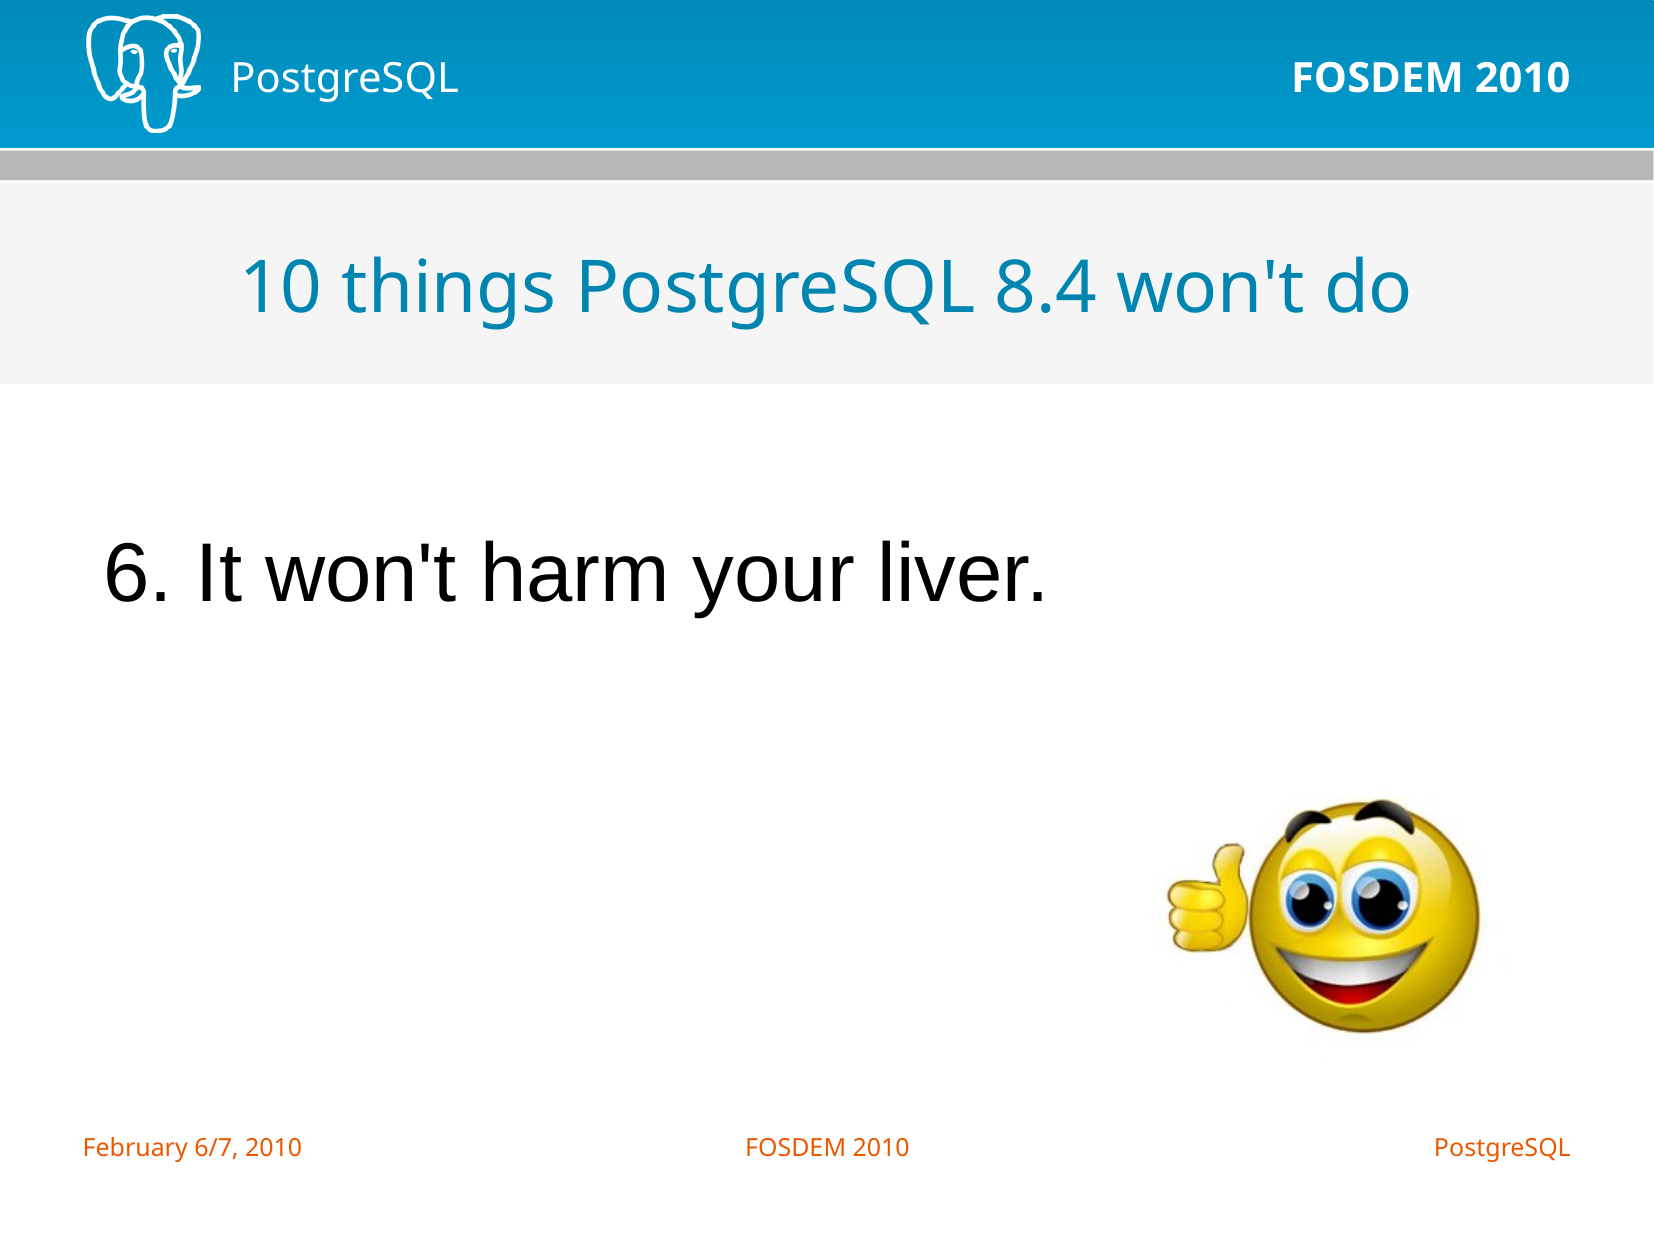

# 10 things PostgreSQL 8.4 won't do
6. It won't harm your liver.
14